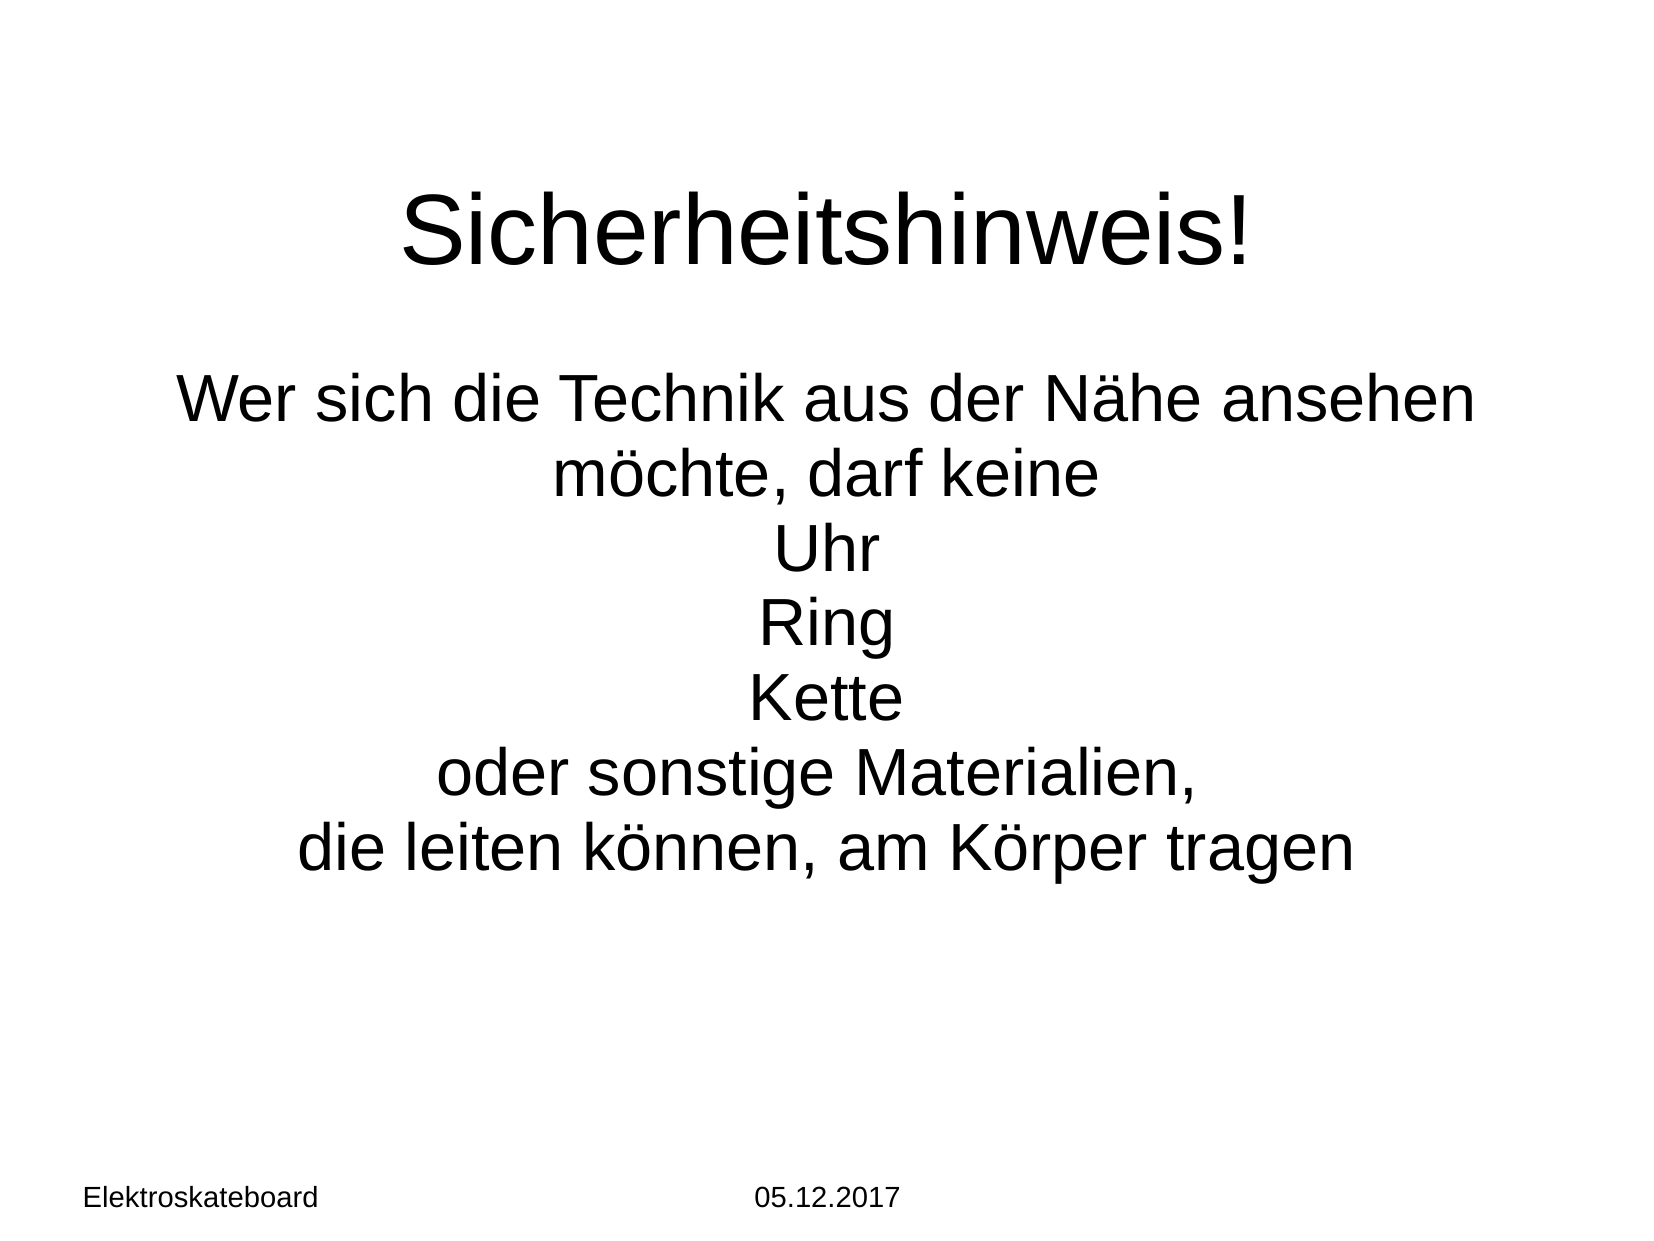

# Sicherheitshinweis!
Wer sich die Technik aus der Nähe ansehen möchte, darf keine
Uhr
Ring
Kette
oder sonstige Materialien,
die leiten können, am Körper tragen